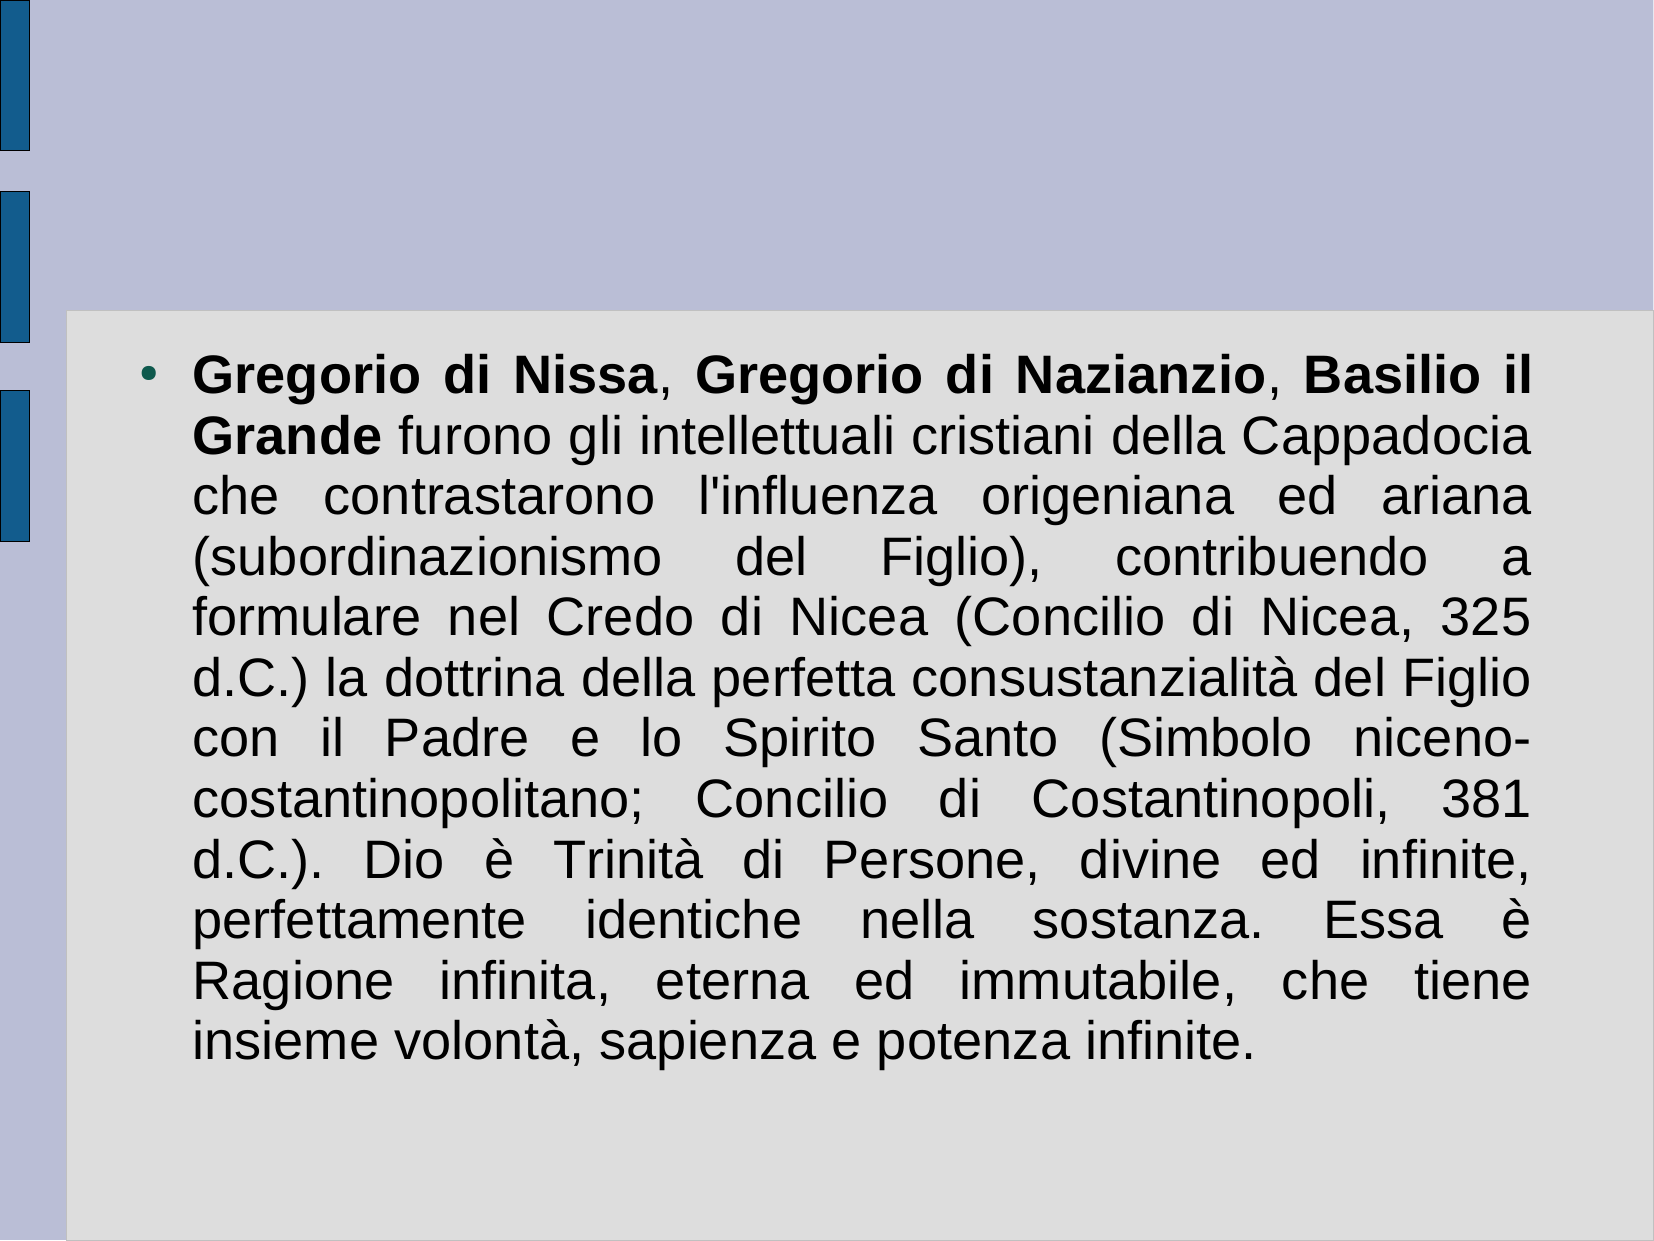

#
Gregorio di Nissa, Gregorio di Nazianzio, Basilio il Grande furono gli intellettuali cristiani della Cappadocia che contrastarono l'influenza origeniana ed ariana (subordinazionismo del Figlio), contribuendo a formulare nel Credo di Nicea (Concilio di Nicea, 325 d.C.) la dottrina della perfetta consustanzialità del Figlio con il Padre e lo Spirito Santo (Simbolo niceno-costantinopolitano; Concilio di Costantinopoli, 381 d.C.). Dio è Trinità di Persone, divine ed infinite, perfettamente identiche nella sostanza. Essa è Ragione infinita, eterna ed immutabile, che tiene insieme volontà, sapienza e potenza infinite.